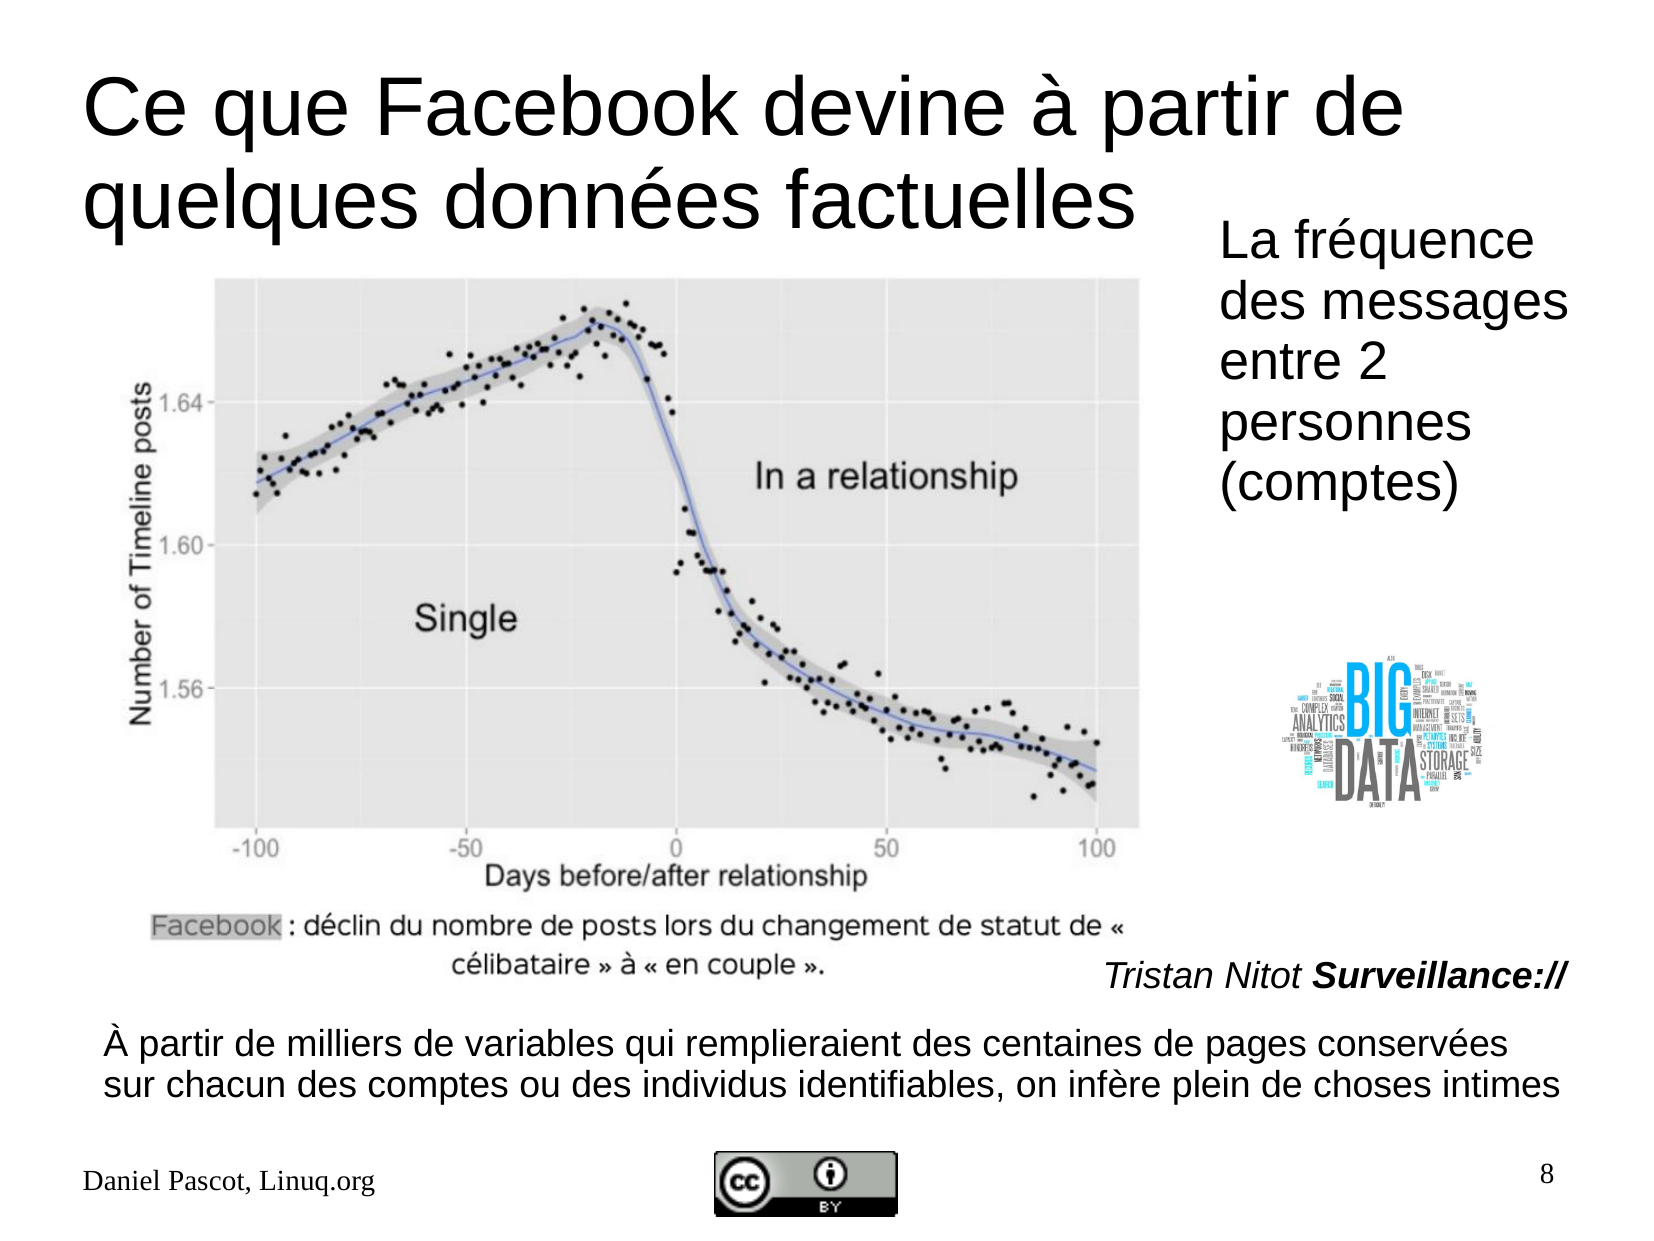

# Ce que Facebook devine à partir de quelques données factuelles
La fréquence des messages entre 2 personnes (comptes)
Tristan Nitot Surveillance://
À partir de milliers de variables qui remplieraient des centaines de pages conservées
sur chacun des comptes ou des individus identifiables, on infère plein de choses intimes
8
15-08- 2018